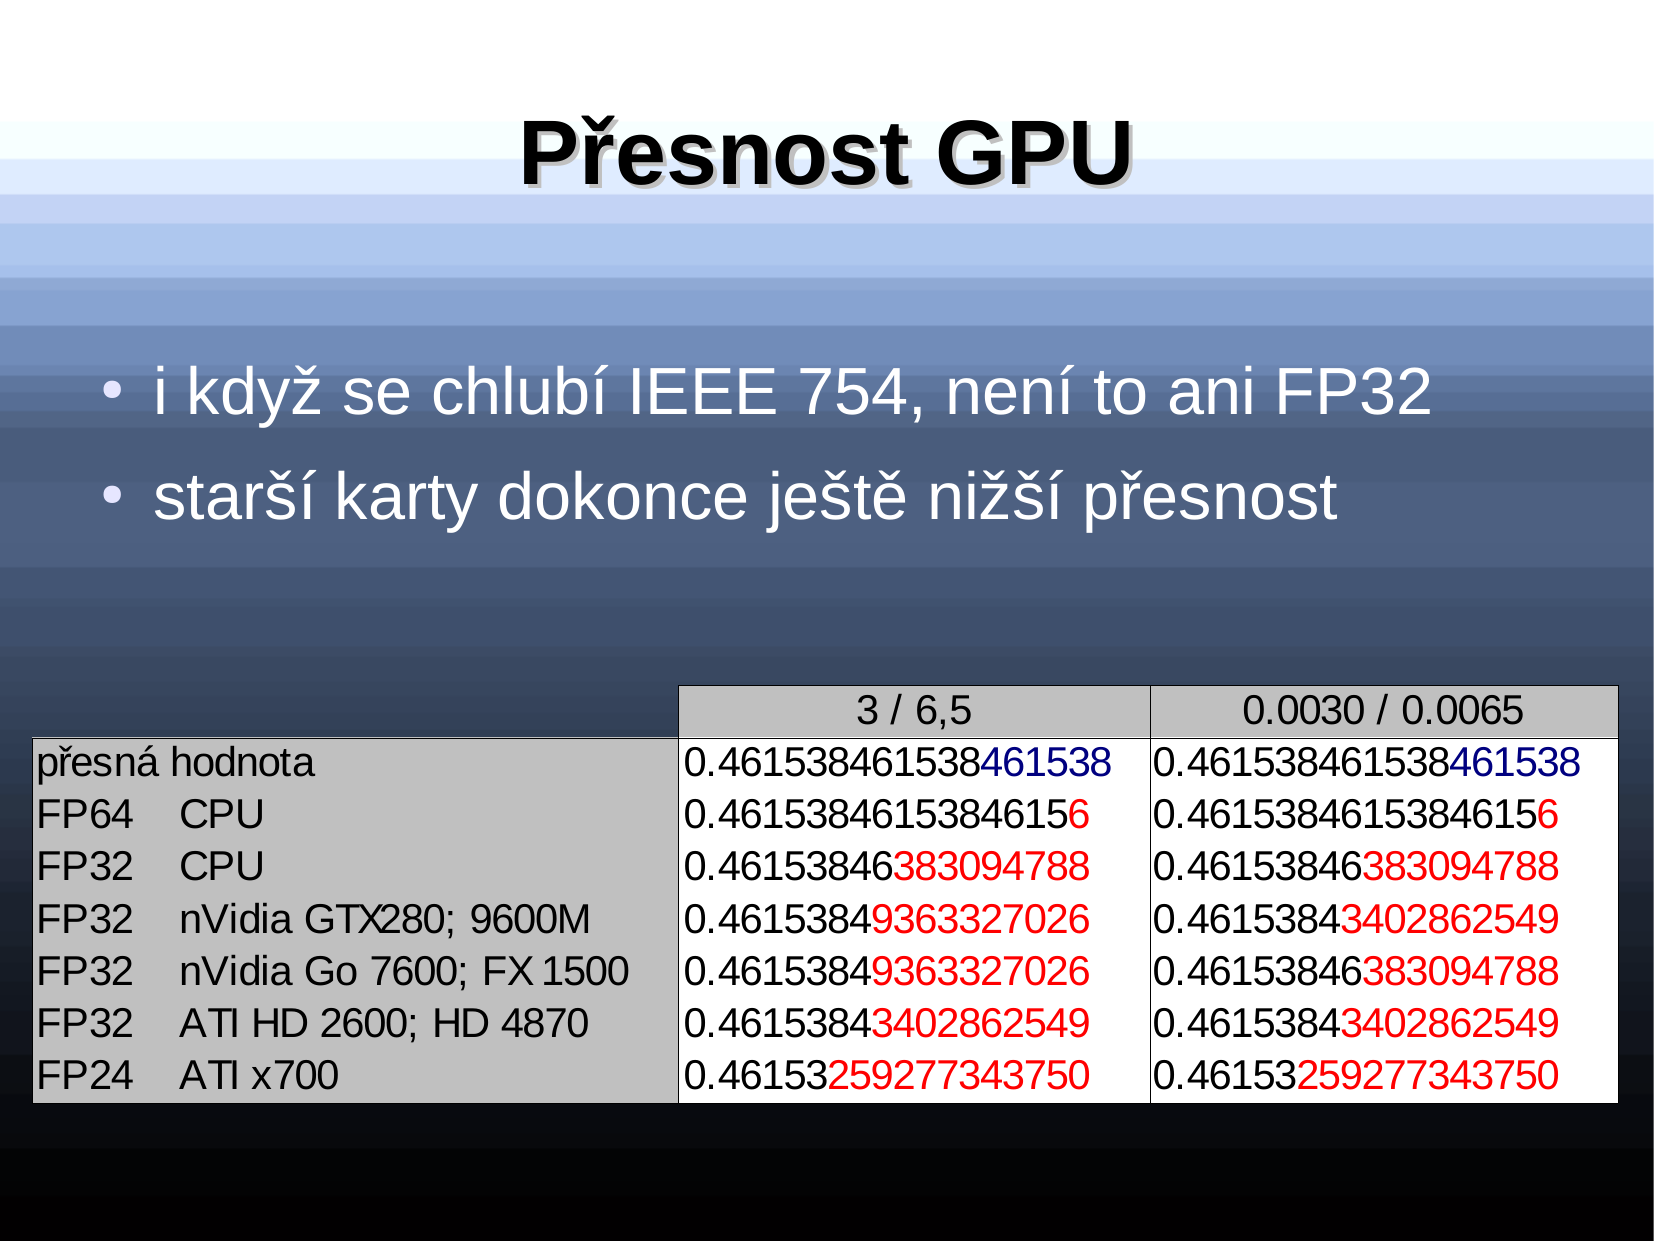

# Přesnost GPU
i když se chlubí IEEE 754, není to ani FP32
starší karty dokonce ještě nižší přesnost